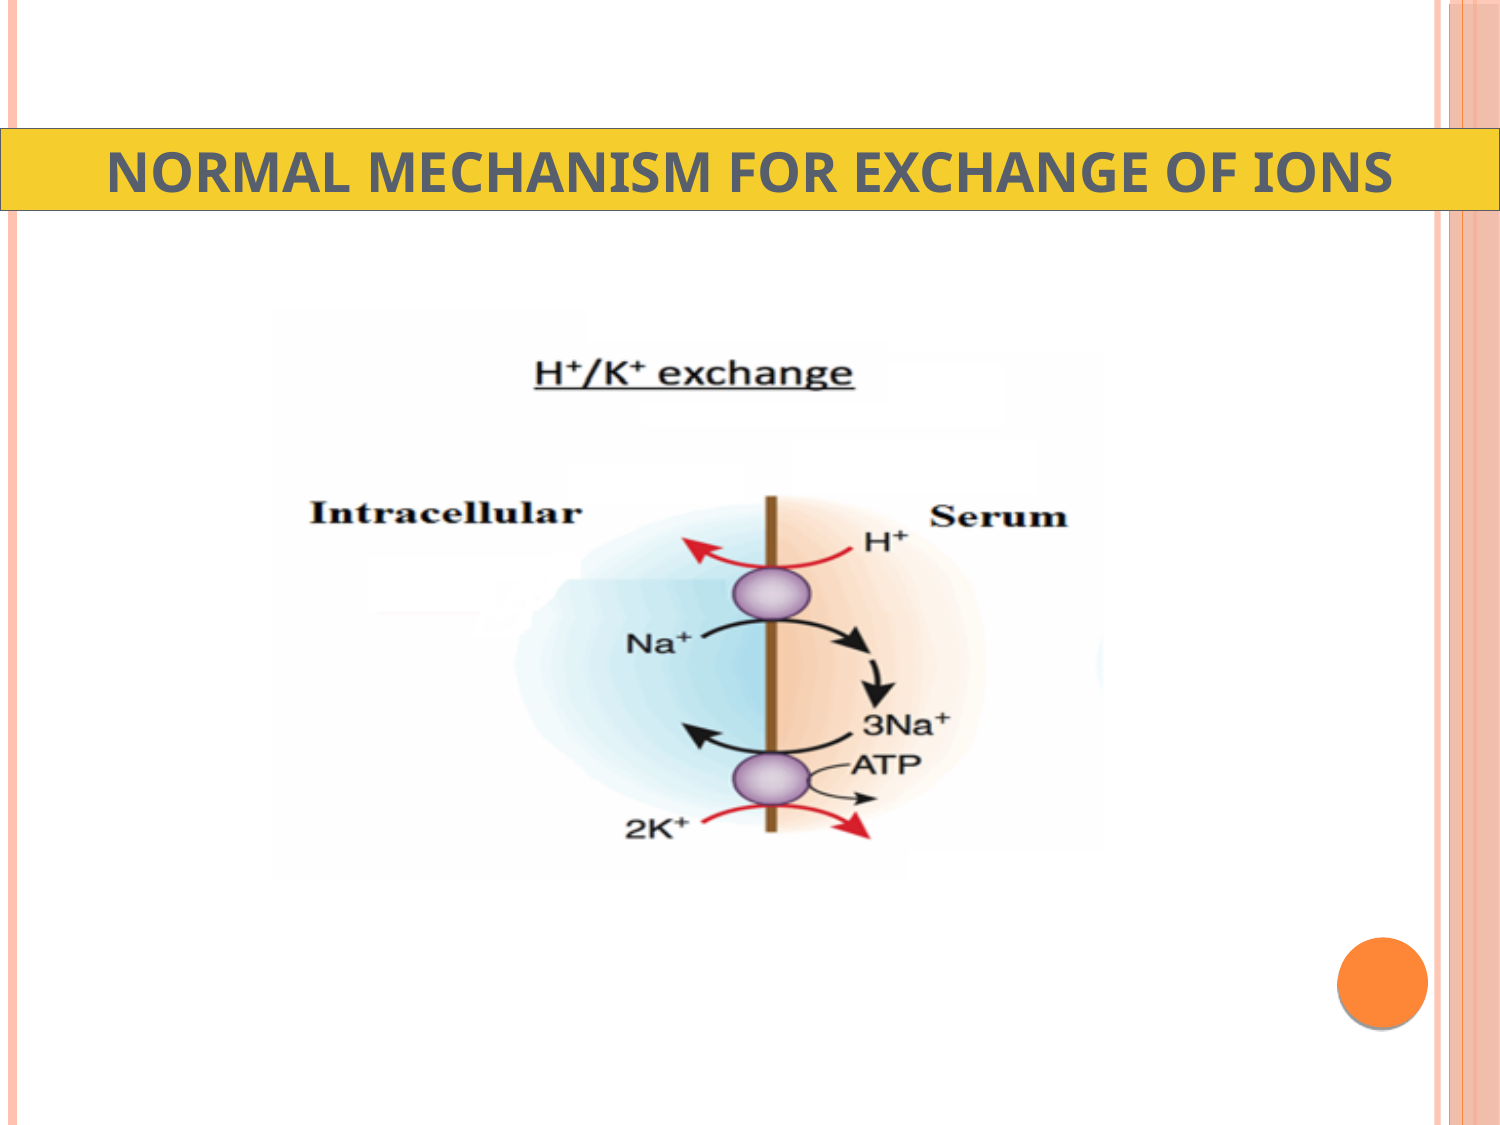

# Normal mechanism for exchange of ions